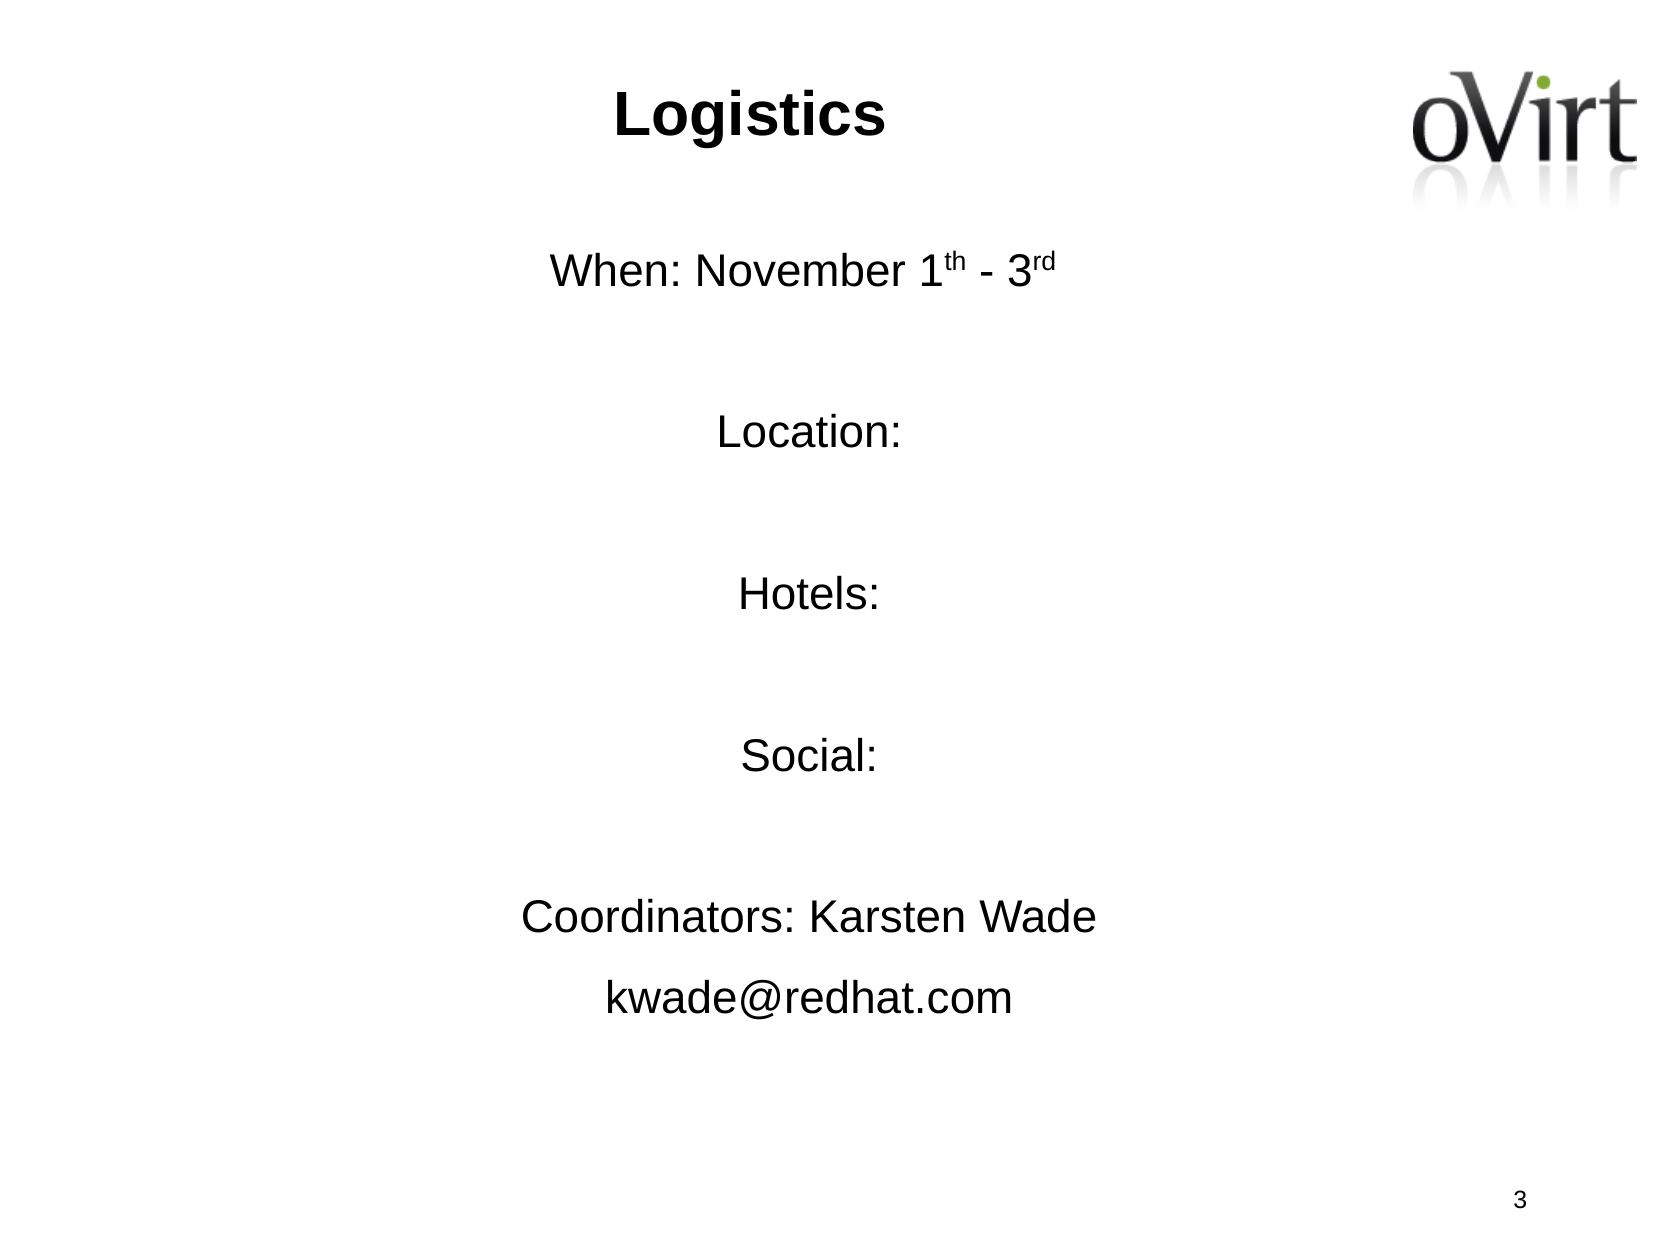

# Logistics
When: November 1th - 3rd
Location:
Hotels:
Social:
Coordinators: Karsten Wade
kwade@redhat.com